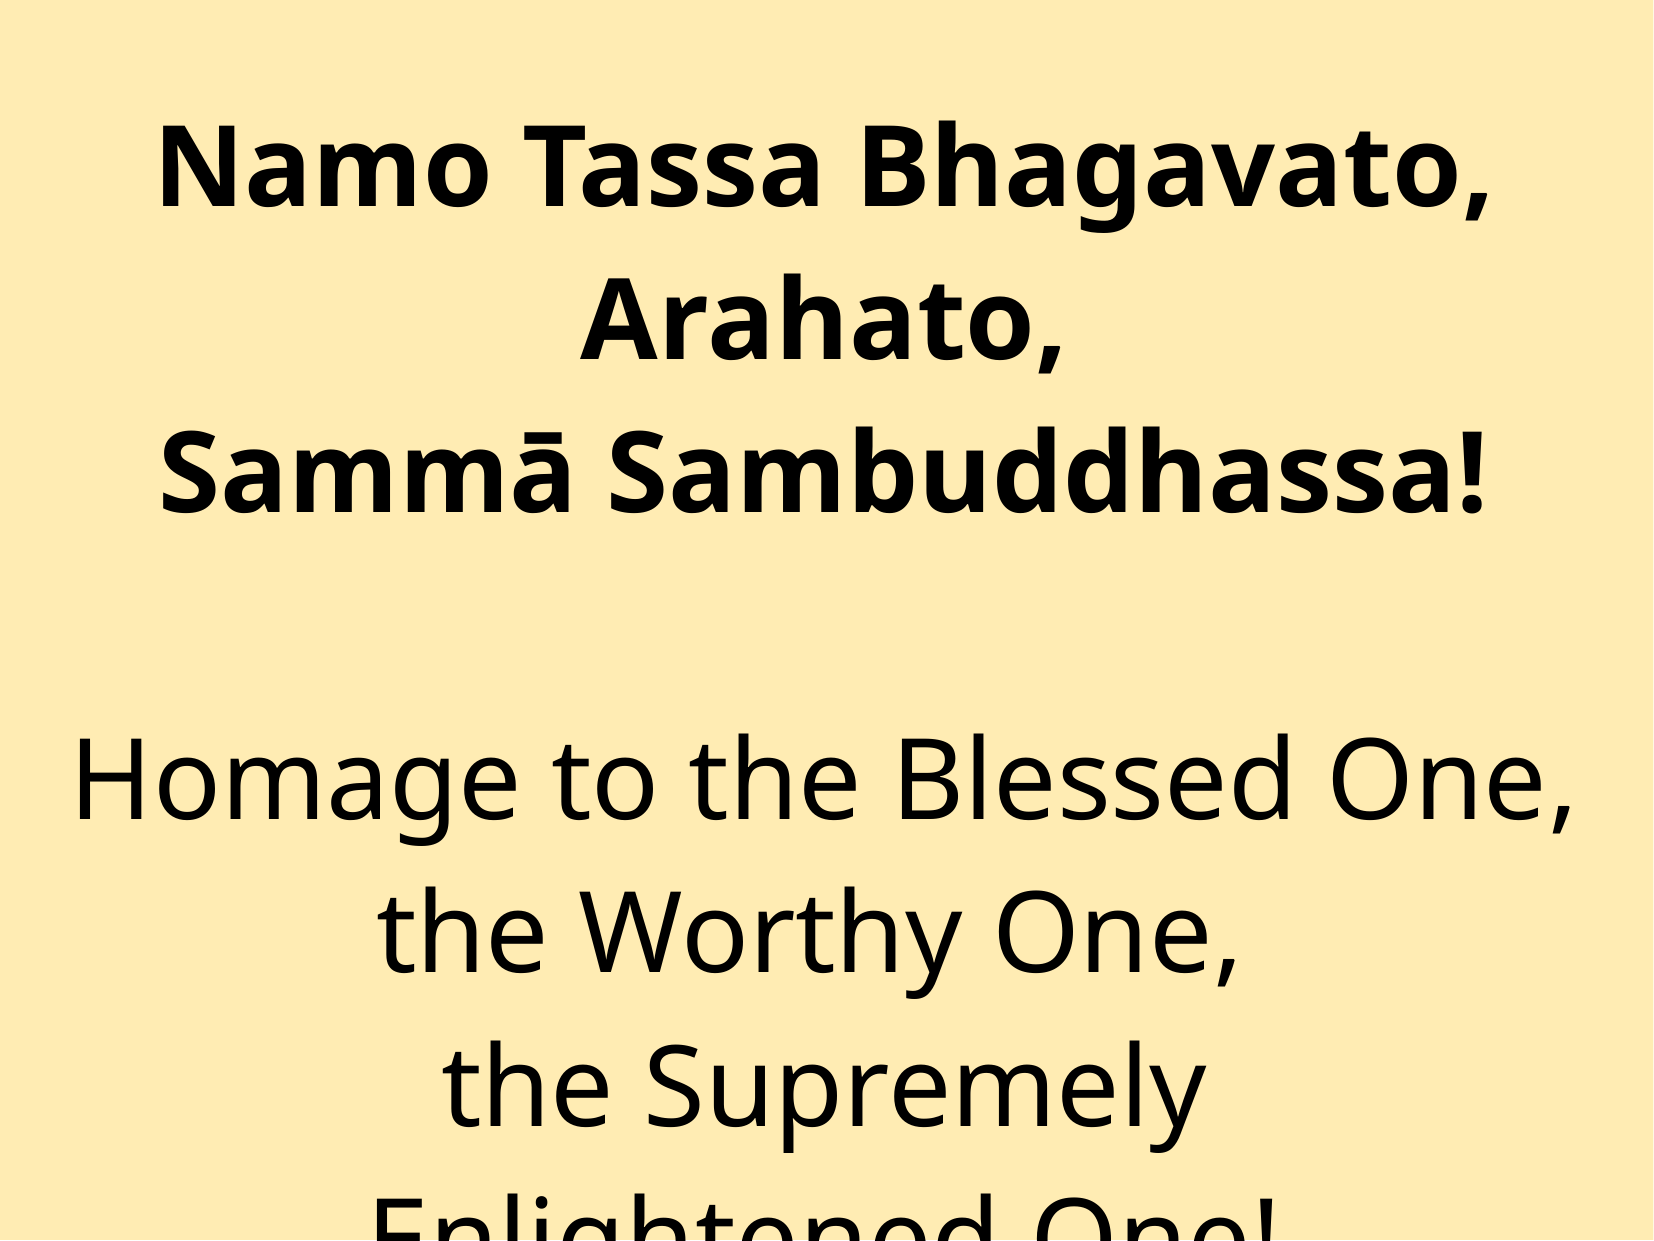

# Namo Tassa Bhagavato,
Arahato,
Sammā Sambuddhassa!
Homage to the Blessed One,
the Worthy One,
the Supremely
Enlightened One!